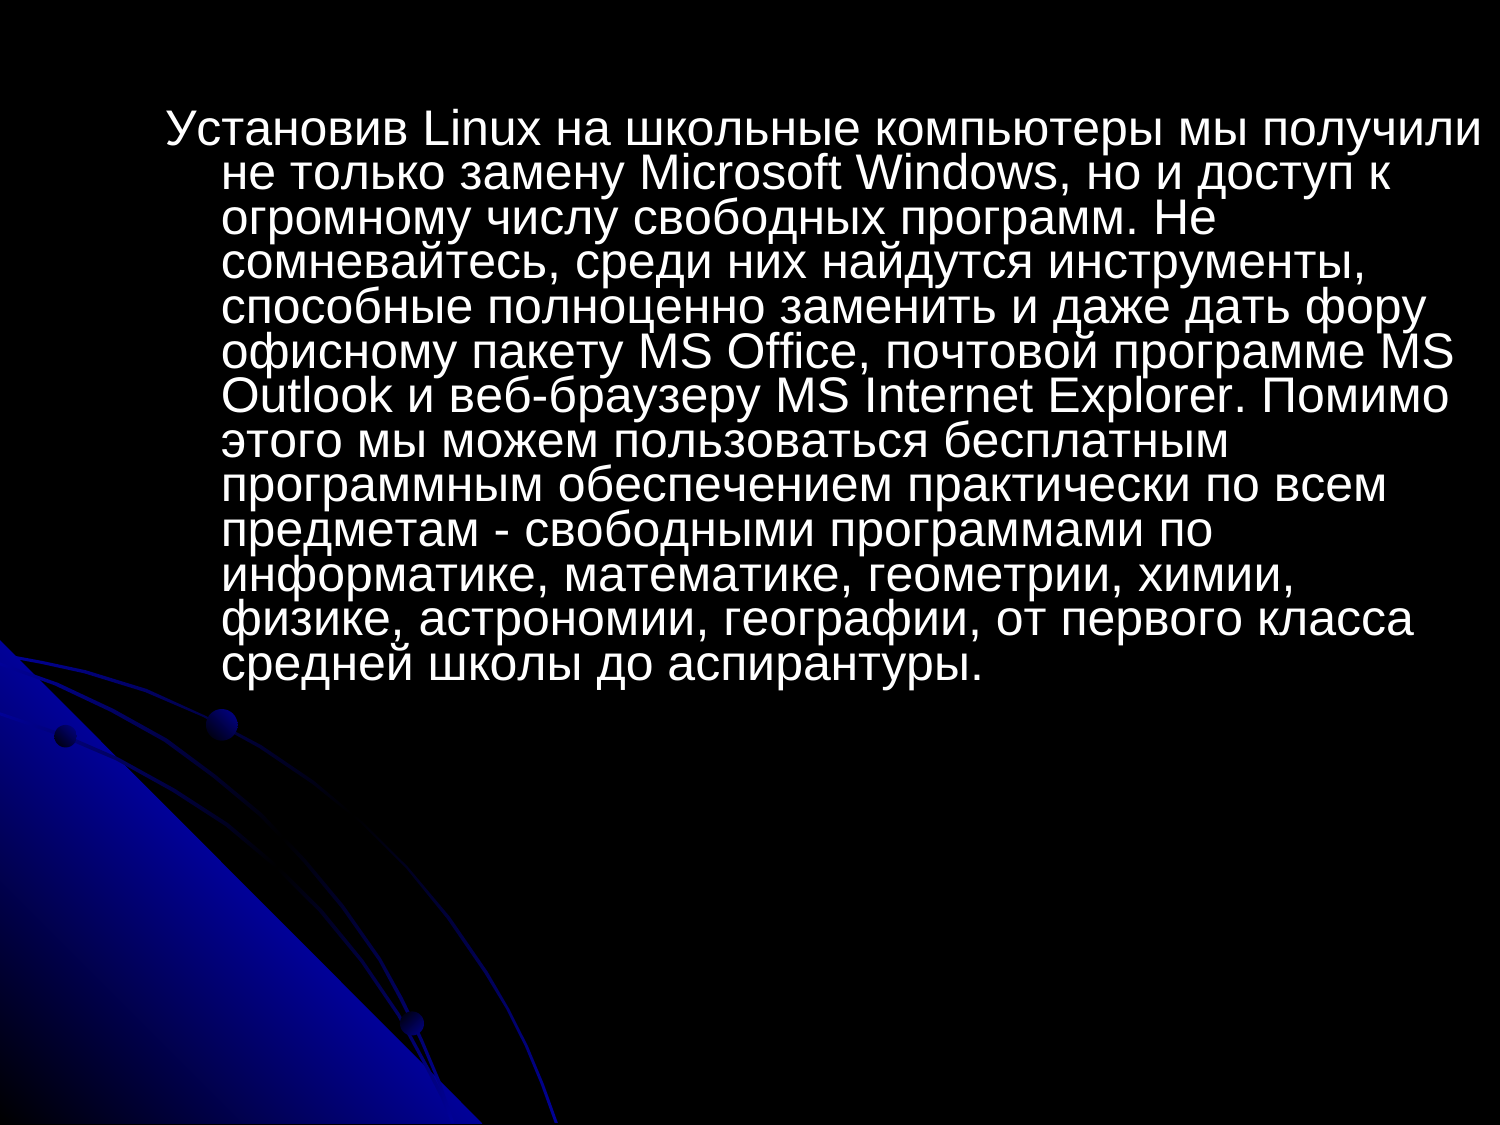

# Установив Linux на школьные компьютеры мы получили не только замену Microsoft Windows, но и доступ к огромному числу свободных программ. Не сомневайтесь, среди них найдутся инструменты, способные полноценно заменить и даже дать фору офисному пакету MS Office, почтовой программе MS Outlook и веб-браузеру MS Internet Explorer. Помимо этого мы можем пользоваться бесплатным программным обеспечением практически по всем предметам - свободными программами по информатике, математике, геометрии, химии, физике, астрономии, географии, от первого класса средней школы до аспирантуры.